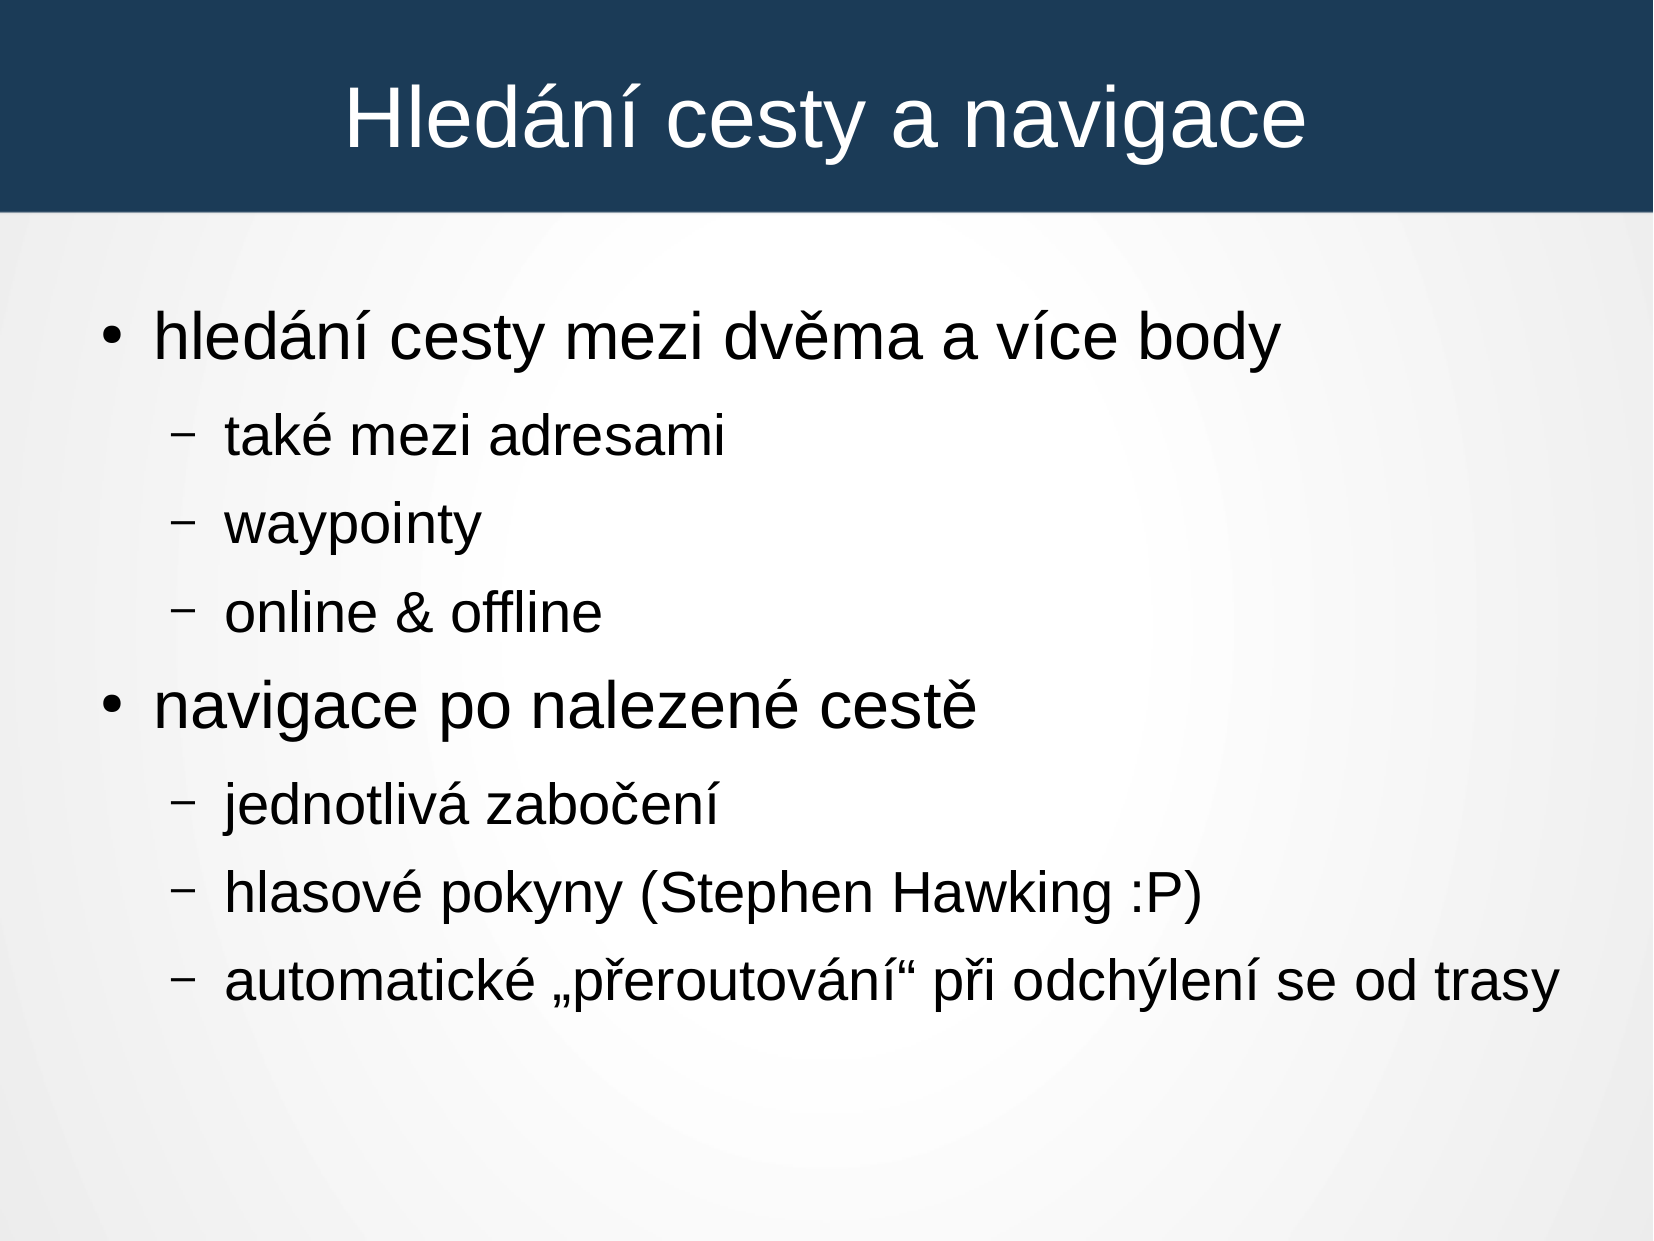

# Hledání cesty a navigace
hledání cesty mezi dvěma a více body
také mezi adresami
waypointy
online & offline
navigace po nalezené cestě
jednotlivá zabočení
hlasové pokyny (Stephen Hawking :P)
automatické „přeroutování“ při odchýlení se od trasy
9